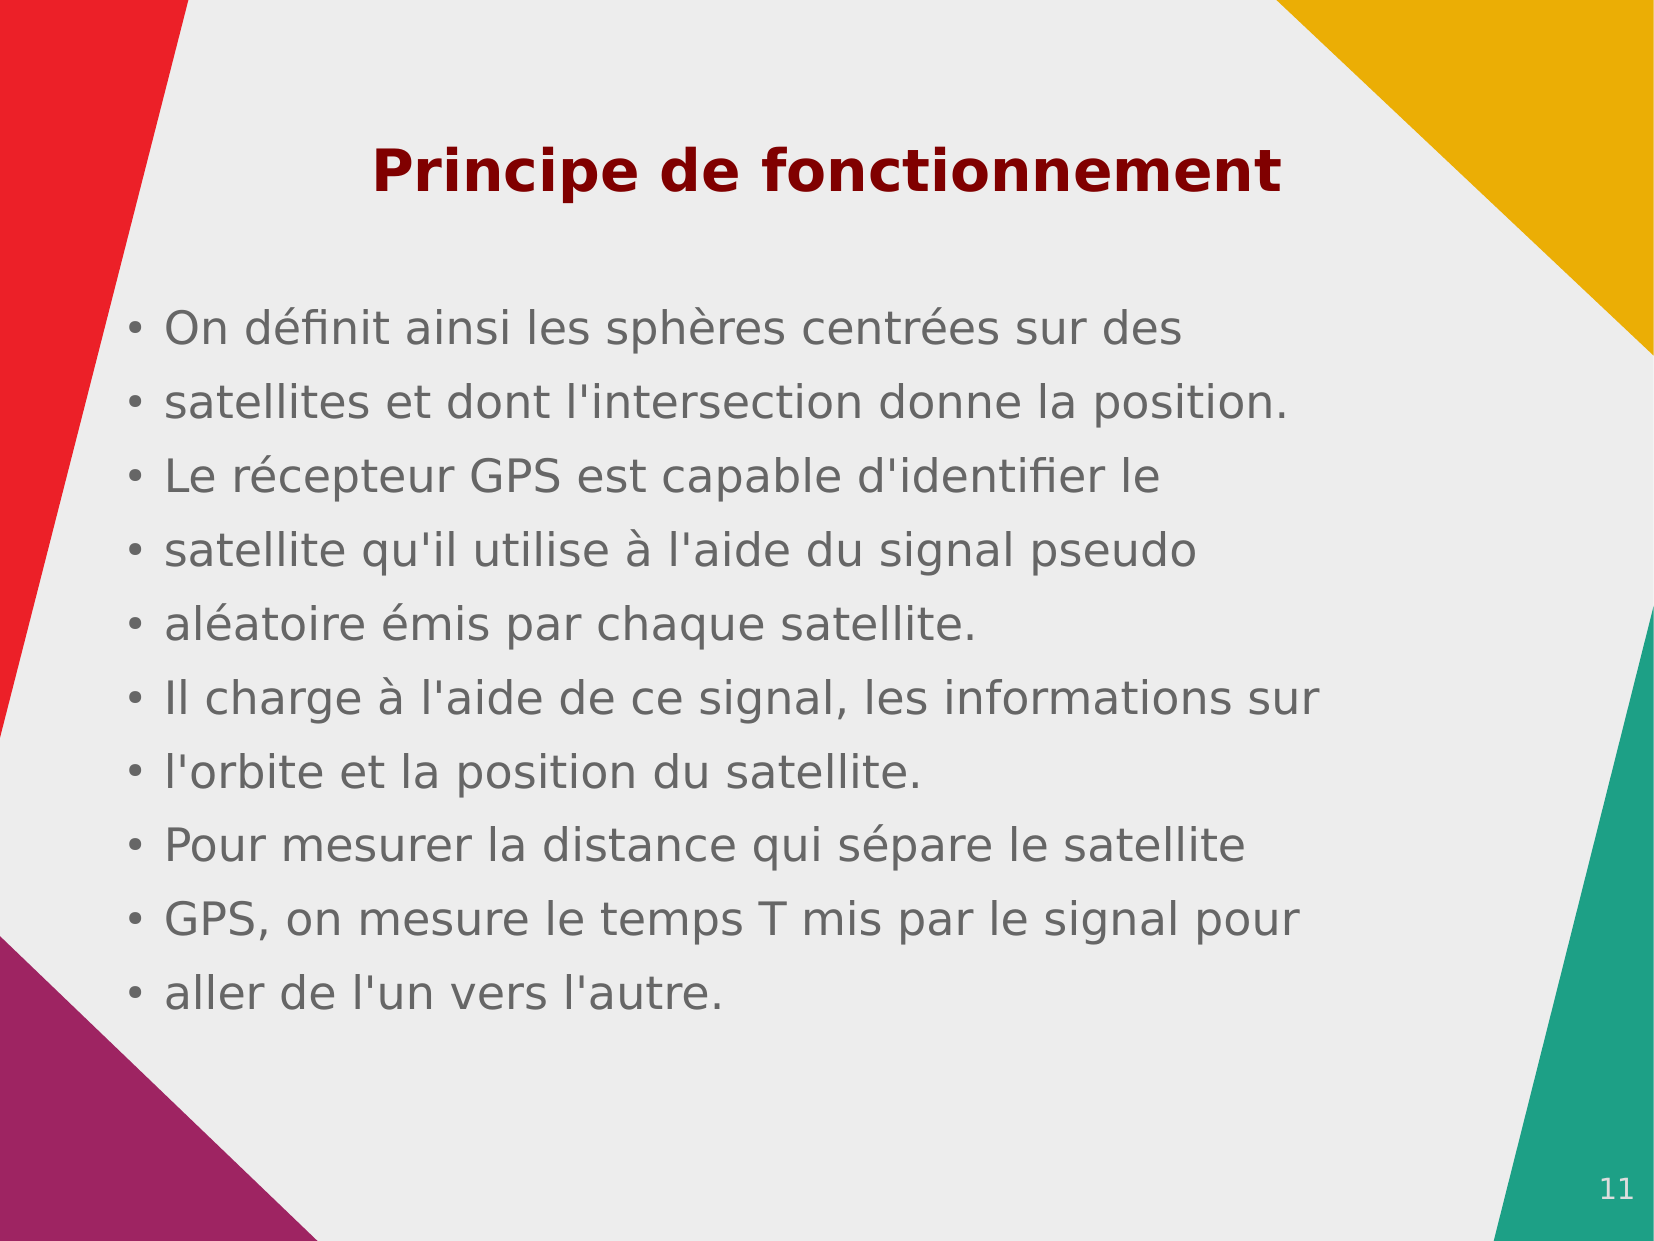

# Principe de fonctionnement
On définit ainsi les sphères centrées sur des
satellites et dont l'intersection donne la position.
Le récepteur GPS est capable d'identifier le
satellite qu'il utilise à l'aide du signal pseudo
aléatoire émis par chaque satellite.
Il charge à l'aide de ce signal, les informations sur
l'orbite et la position du satellite.
Pour mesurer la distance qui sépare le satellite
GPS, on mesure le temps T mis par le signal pour
aller de l'un vers l'autre.
11